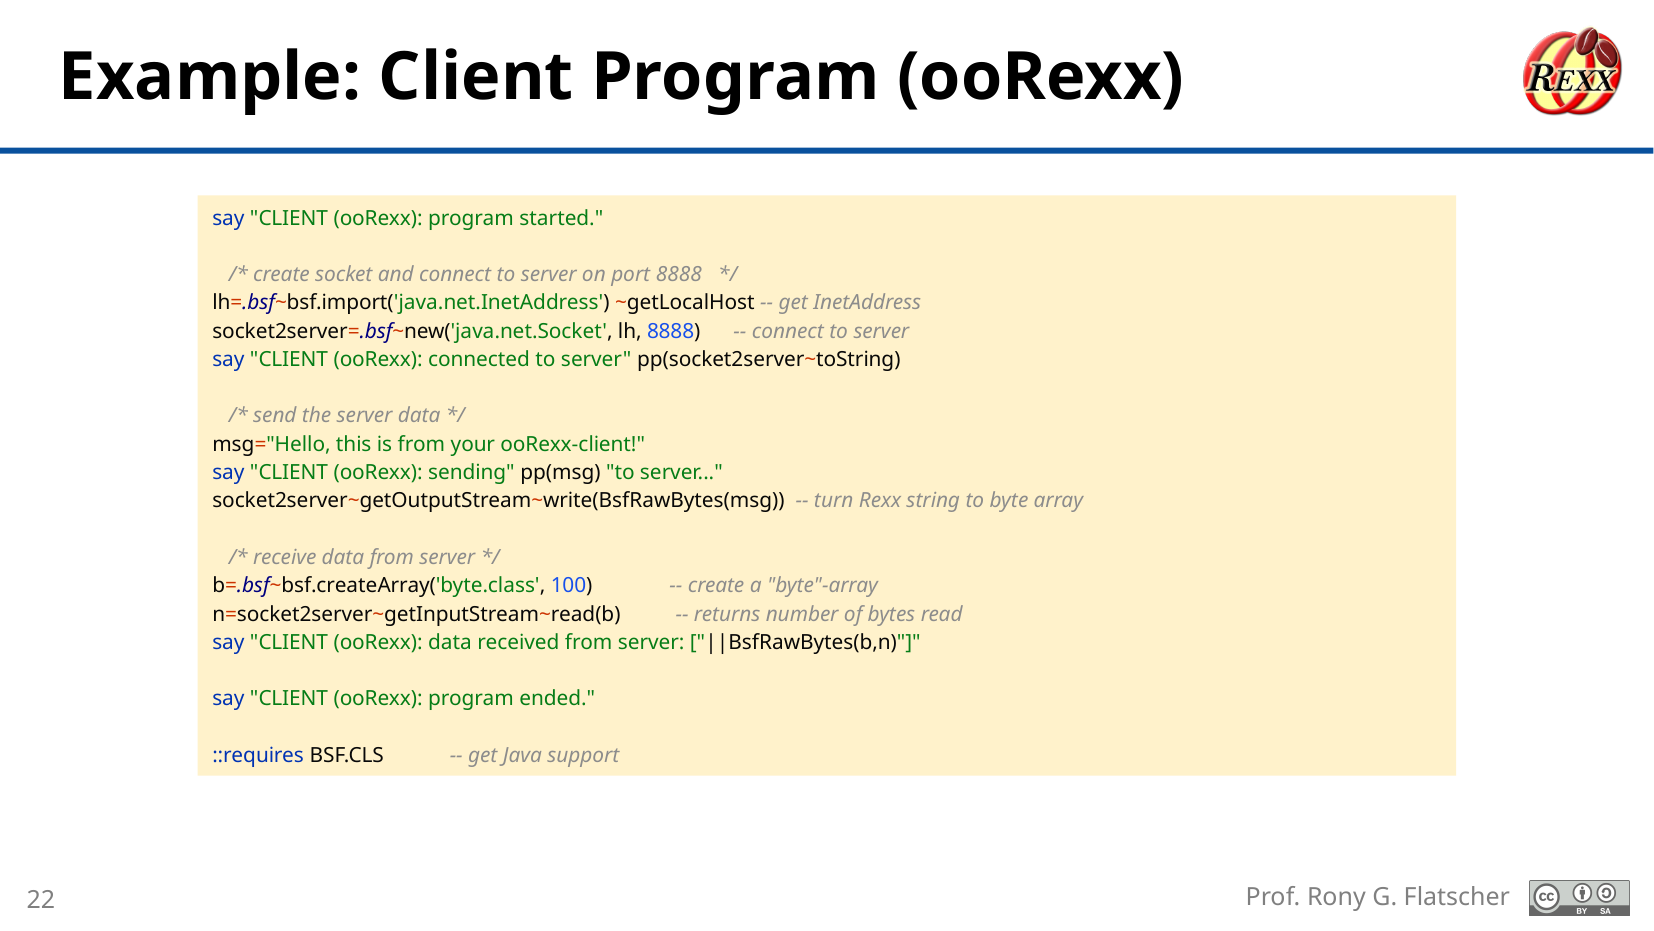

# Example: Client Program (ooRexx)
say "CLIENT (ooRexx): program started."
 /* create socket and connect to server on port 8888 */
lh=.bsf~bsf.import('java.net.InetAddress') ~getLocalHost -- get InetAddress
socket2server=.bsf~new('java.net.Socket', lh, 8888) -- connect to server
say "CLIENT (ooRexx): connected to server" pp(socket2server~toString)
 /* send the server data */
msg="Hello, this is from your ooRexx-client!"
say "CLIENT (ooRexx): sending" pp(msg) "to server..."
socket2server~getOutputStream~write(BsfRawBytes(msg)) -- turn Rexx string to byte array
 /* receive data from server */
b=.bsf~bsf.createArray('byte.class', 100) -- create a "byte"-array
n=socket2server~getInputStream~read(b) -- returns number of bytes read
say "CLIENT (ooRexx): data received from server: ["||BsfRawBytes(b,n)"]"
say "CLIENT (ooRexx): program ended."
::requires BSF.CLS -- get Java support